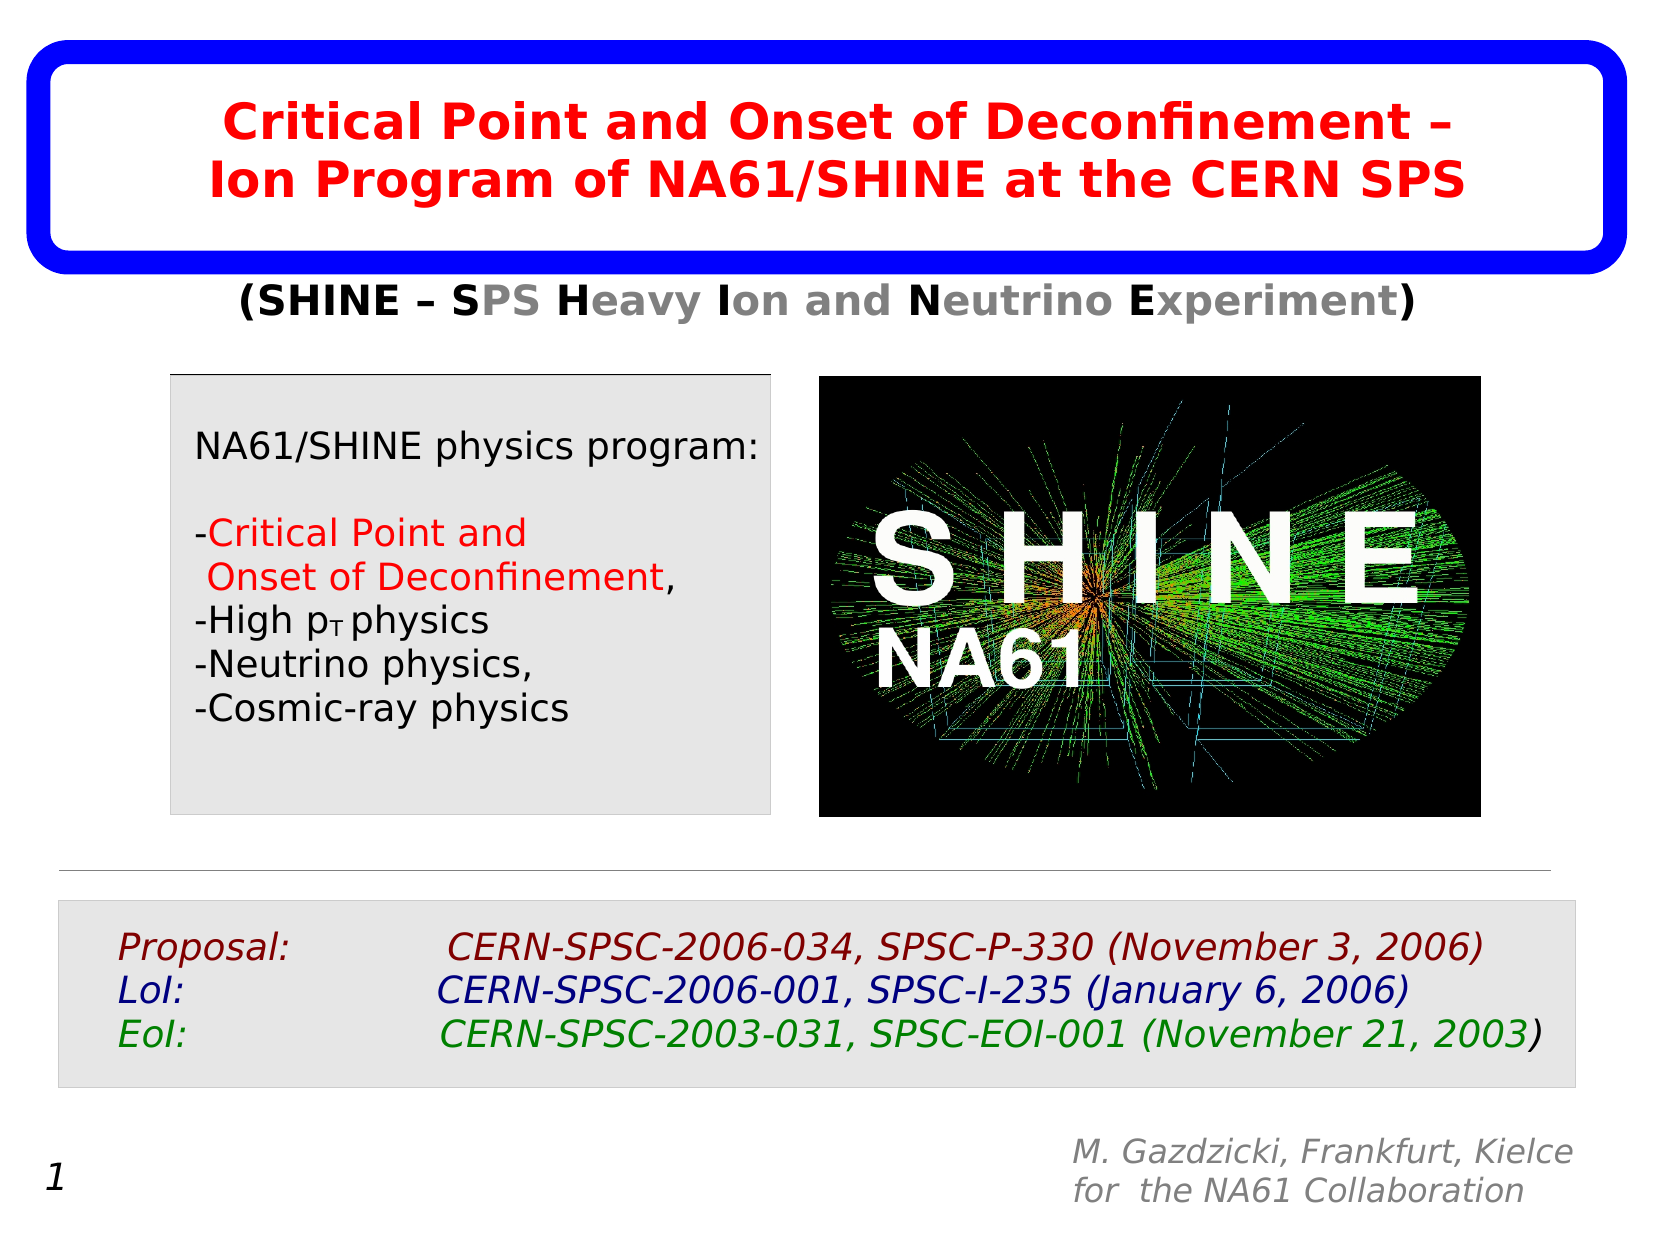

#
Critical Point and Onset of Deconfinement – Ion Program of NA61/SHINE at the CERN SPS
(SHINE – SPS Heavy Ion and Neutrino Experiment)
NA61/SHINE physics program:
-Critical Point and
 Onset of Deconfinement,
-High pT physics
-Neutrino physics,
-Cosmic-ray physics
Proposal: CERN-SPSC-2006-034, SPSC-P-330 (November 3, 2006)
LoI: CERN-SPSC-2006-001, SPSC-I-235 (January 6, 2006)
EoI: CERN-SPSC-2003-031, SPSC-EOI-001 (November 21, 2003)
M. Gazdzicki, Frankfurt, Kielce
for the NA61 Collaboration